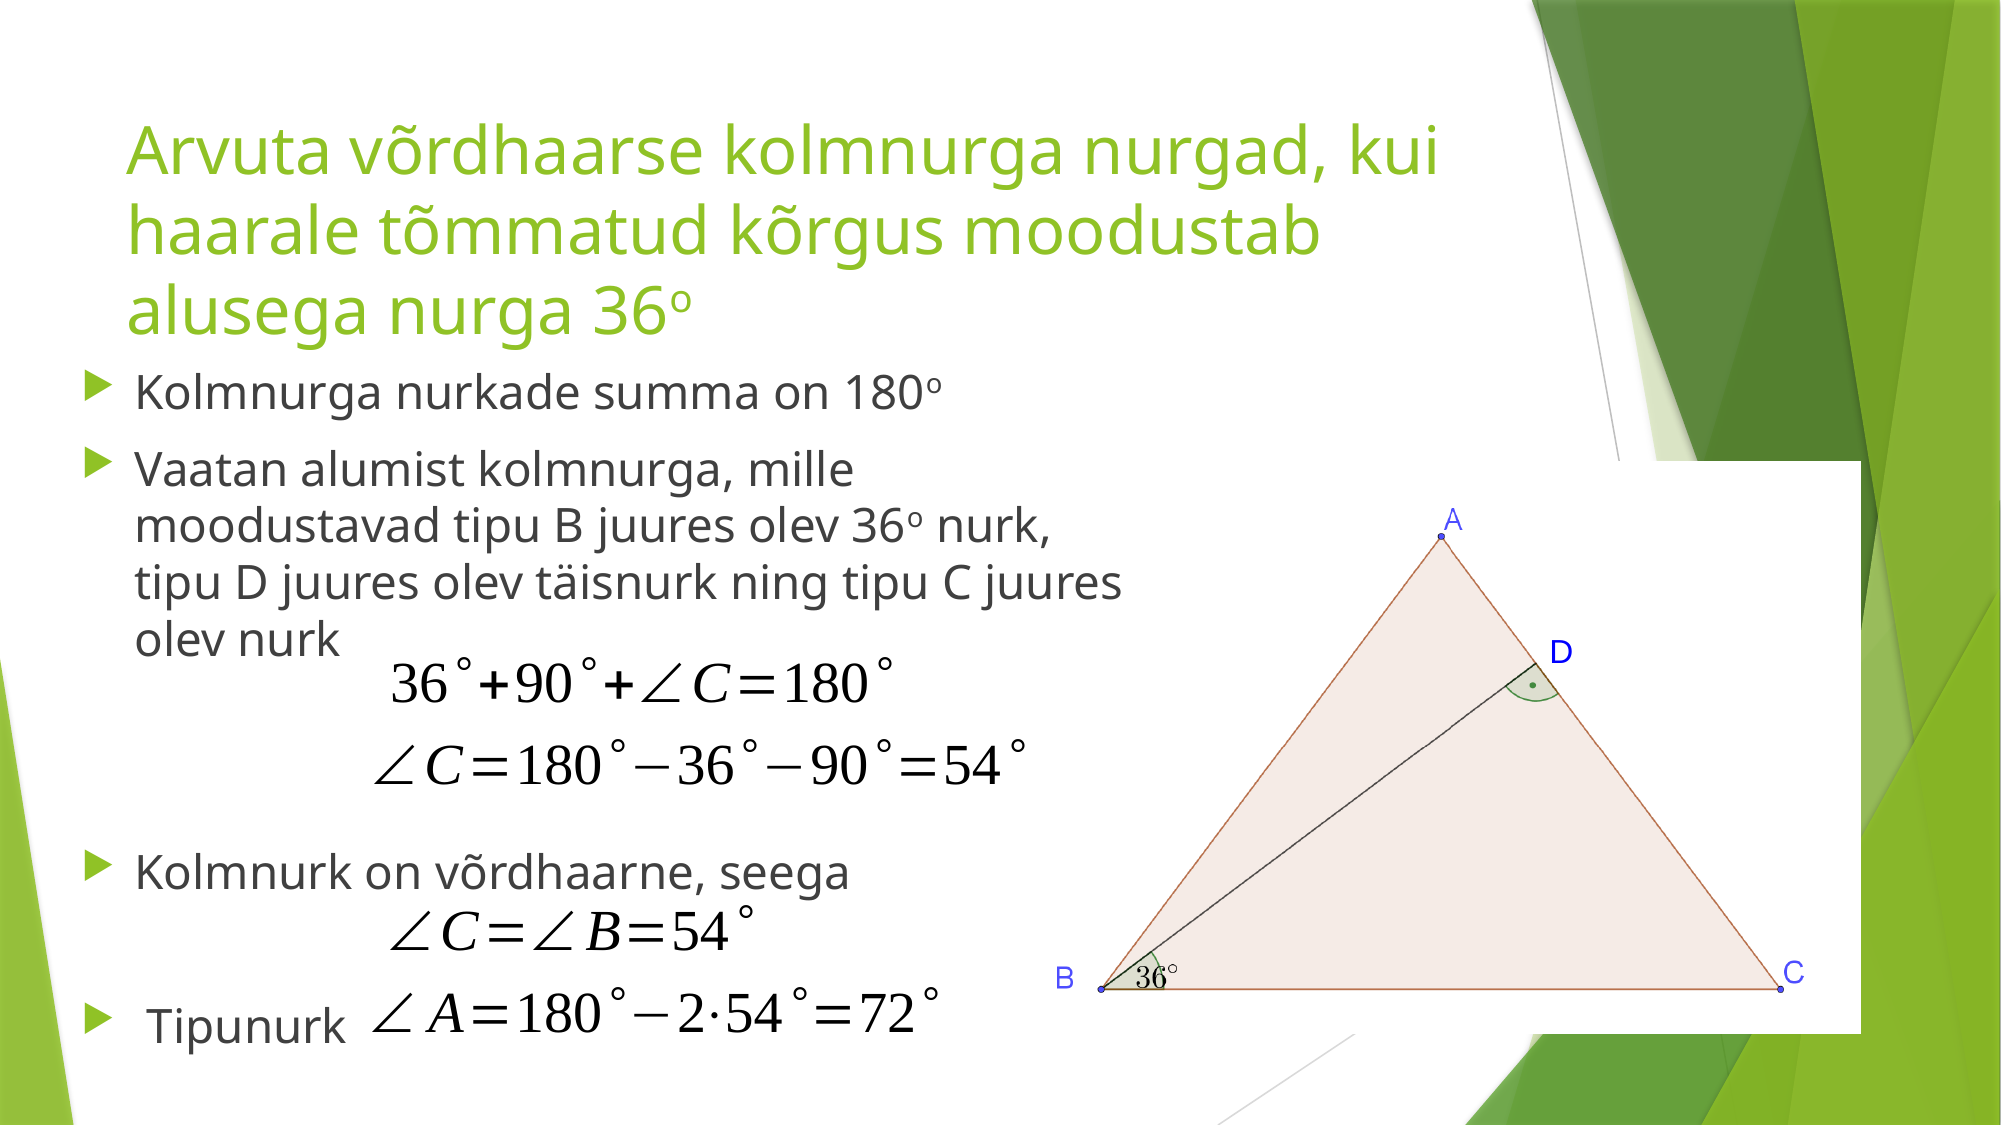

# Arvuta võrdhaarse kolmnurga nurgad, kui haarale tõmmatud kõrgus moodustab alusega nurga 36o
Kolmnurga nurkade summa on 180o
Vaatan alumist kolmnurga, mille moodustavad tipu B juures olev 36o nurk, tipu D juures olev täisnurk ning tipu C juures olev nurk
Kolmnurk on võrdhaarne, seega
 Tipunurk
D